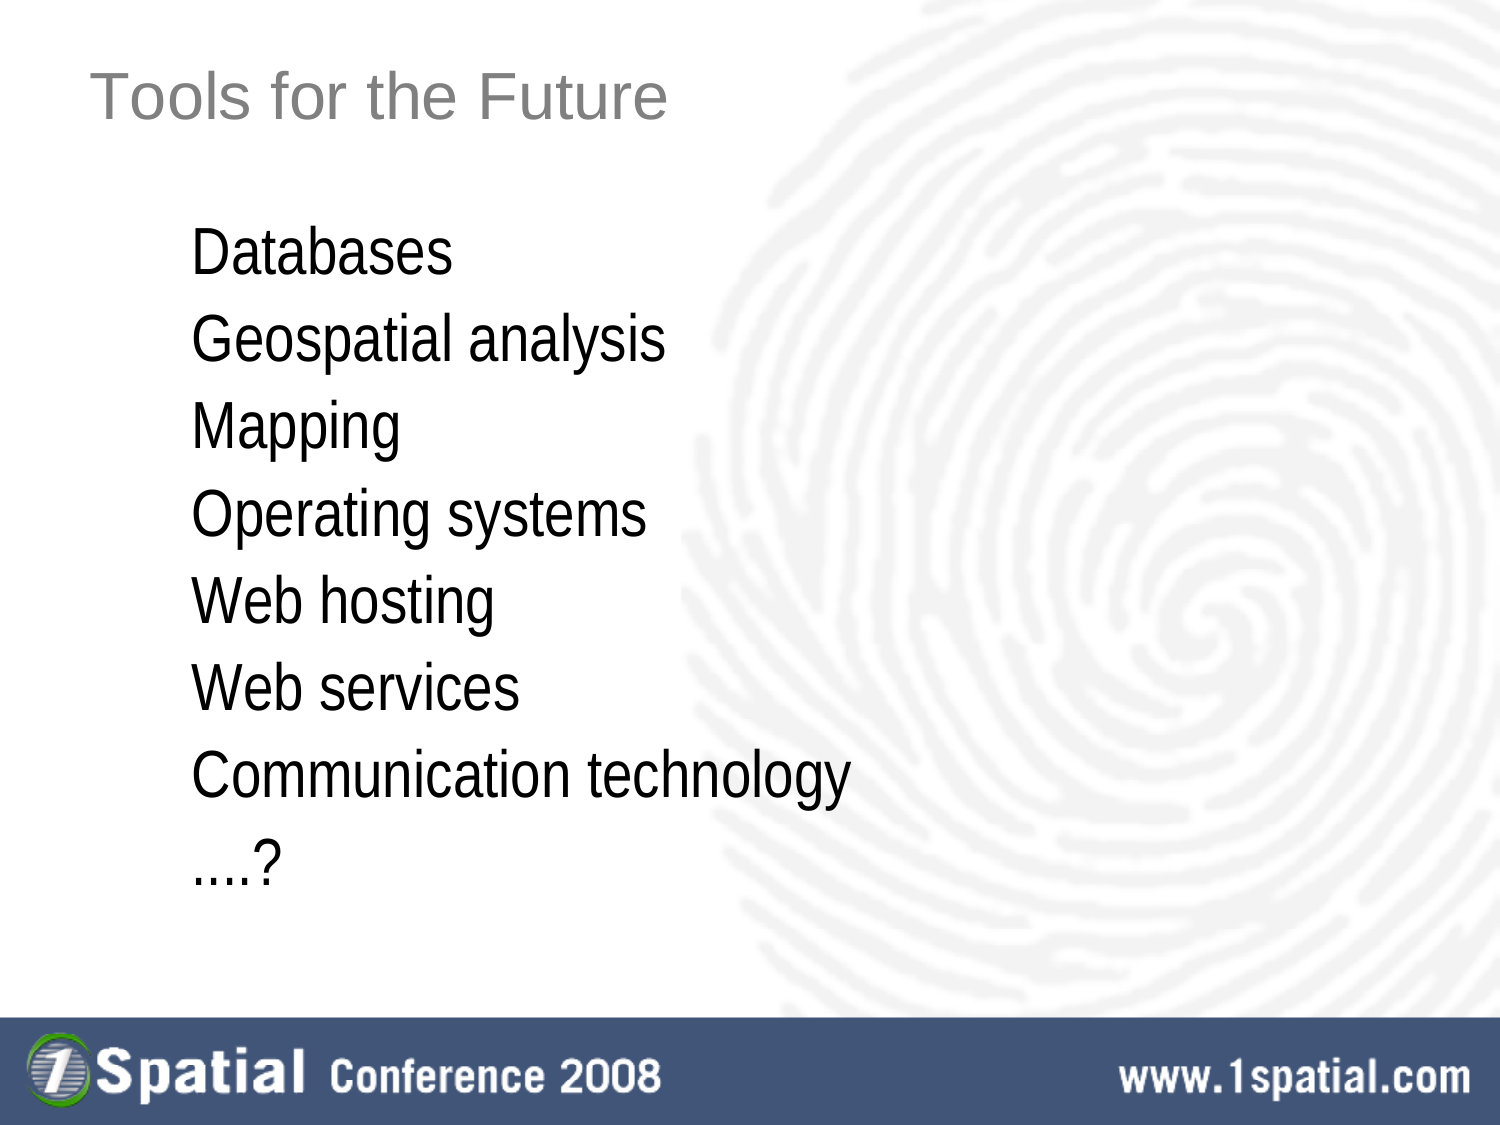

# Tools for the Future
Databases
Geospatial analysis
Mapping
Operating systems
Web hosting
Web services
Communication technology
....?